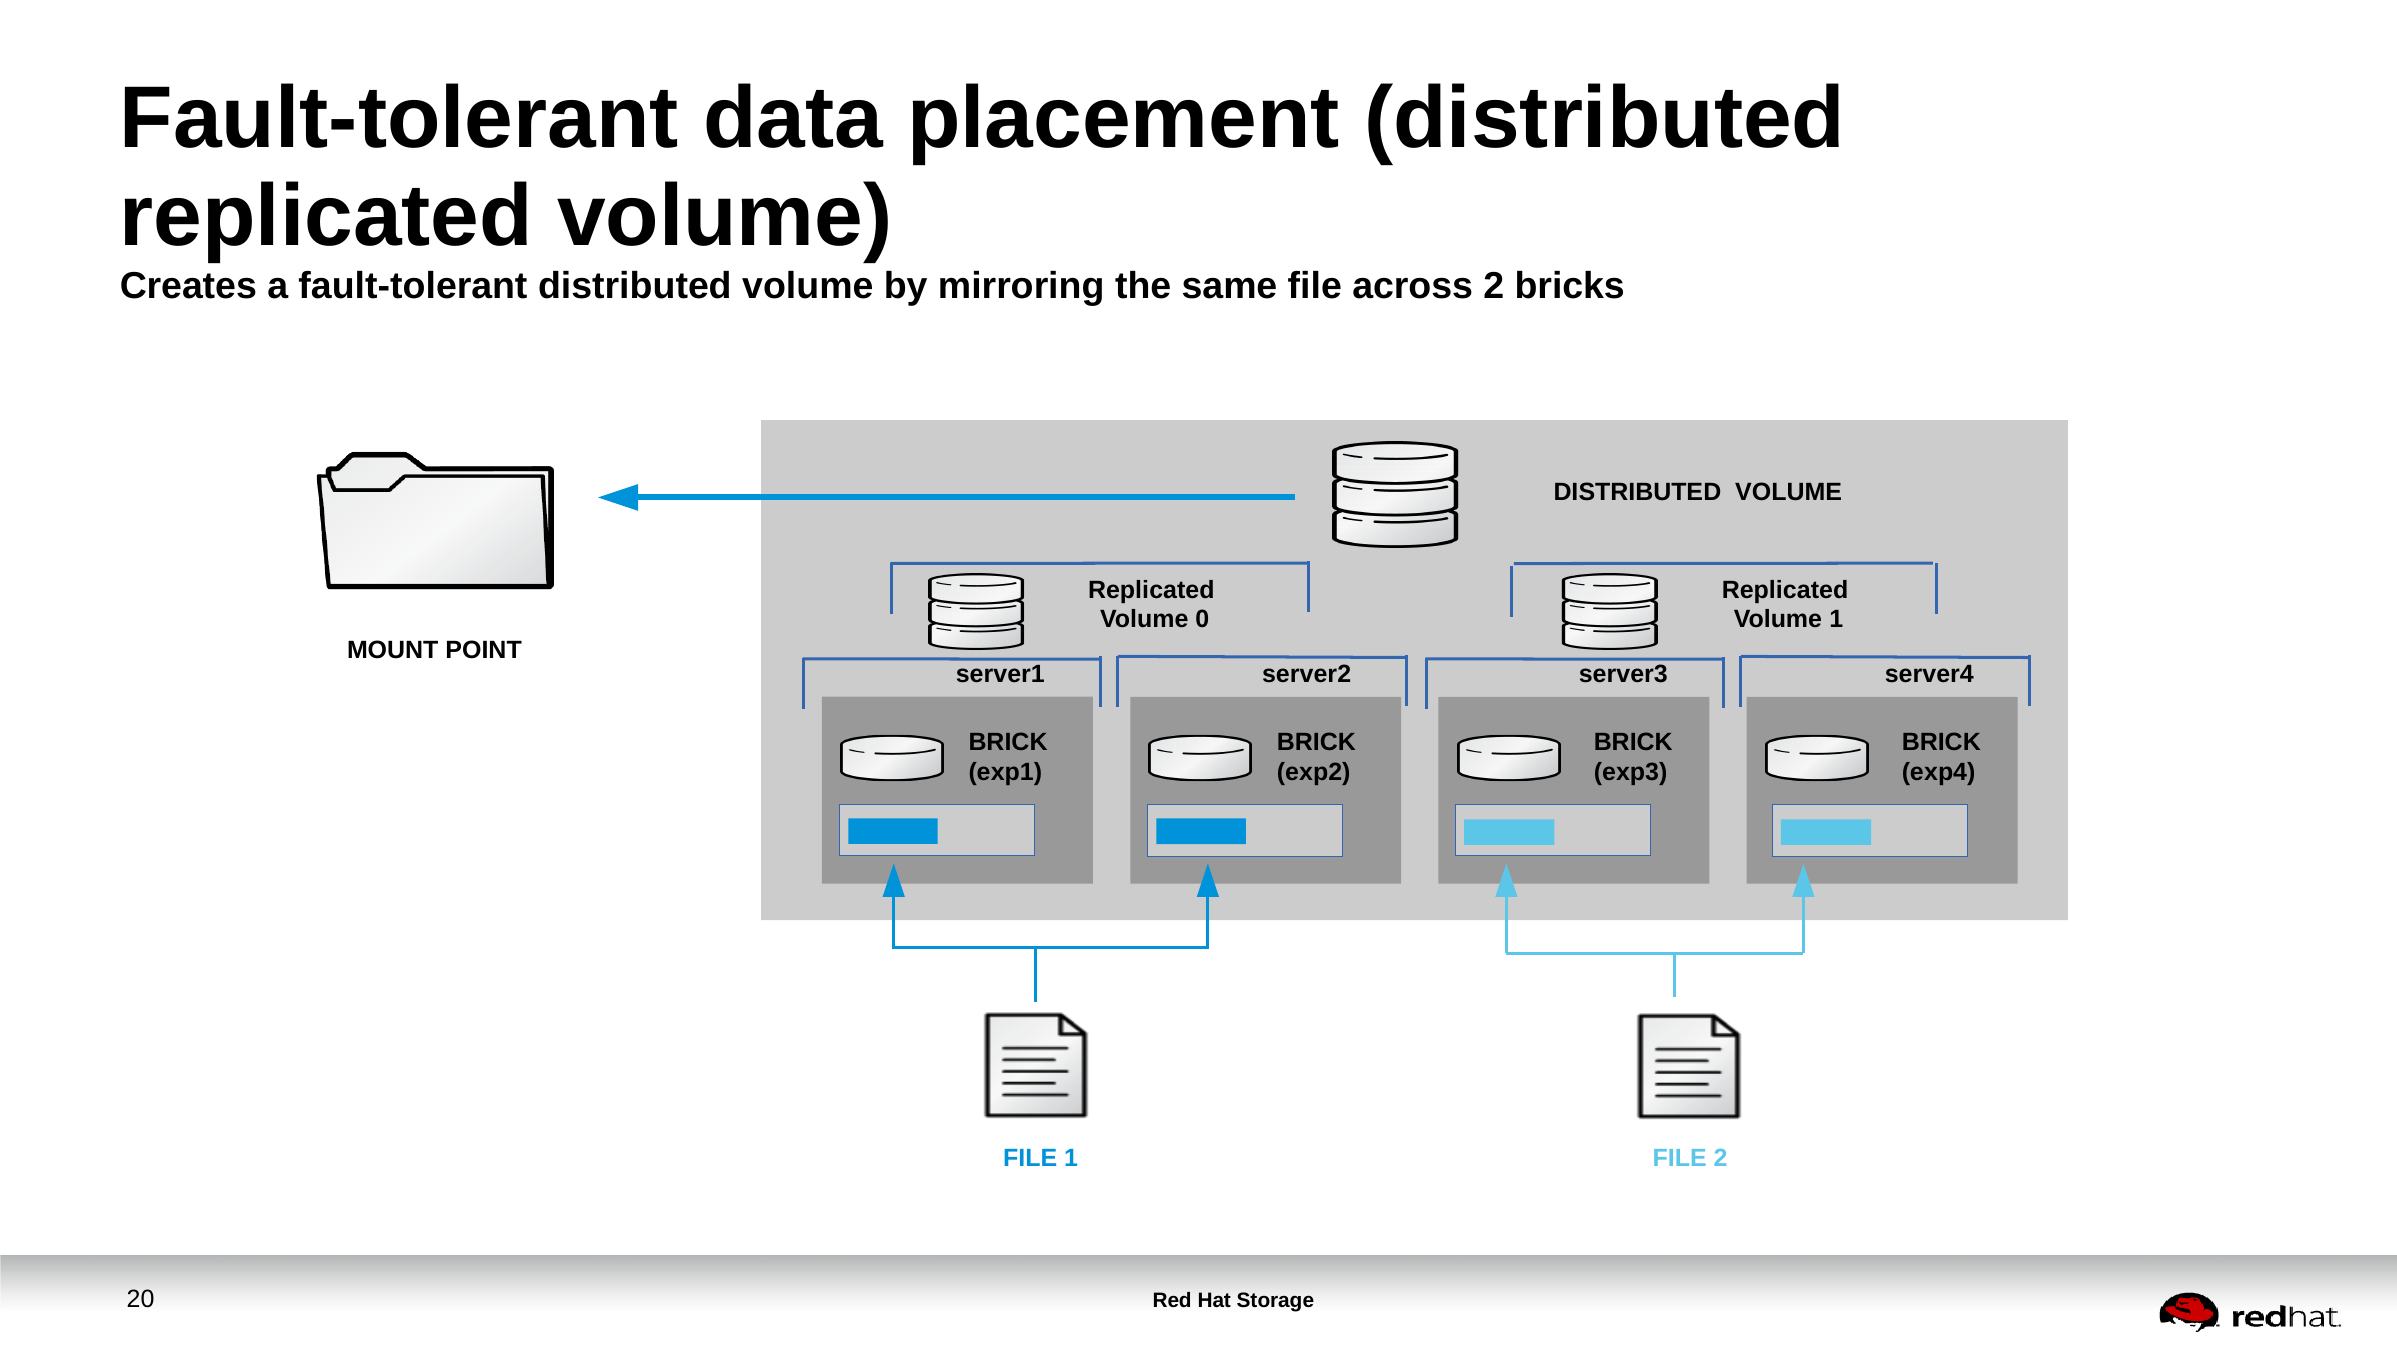

# Fault-tolerant data placement (distributed replicated volume) Creates a fault-tolerant distributed volume by mirroring the same file across 2 bricks
DISTRIBUTED VOLUME
Replicated
Volume 0
Replicated
Volume 1
MOUNT POINT
server1
server2
server3
server4
BRICK
(exp1)
BRICK
(exp3)
BRICK
(exp4)
BRICK
(exp2)
FILE 1
FILE 2